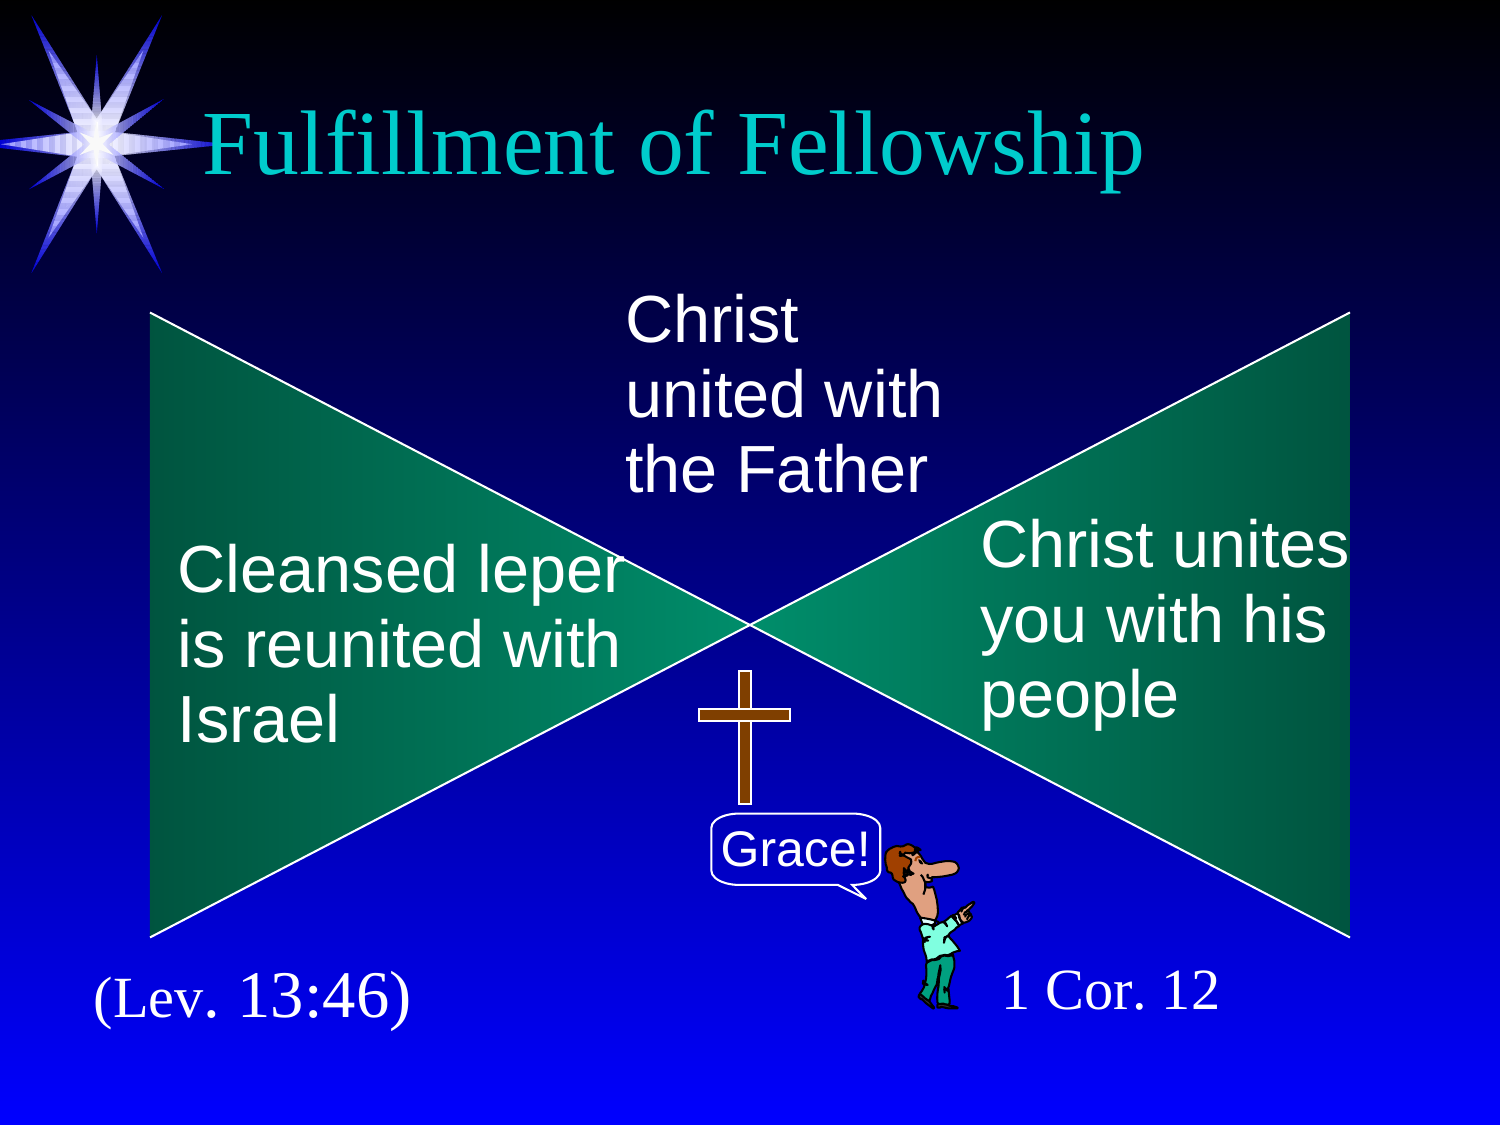

# Fulfillment of Fellowship
Christ united with the Father
Christ unites you with his people
Cleansed leper is reunited with Israel
Grace!
(Lev. 13:46)
1 Cor. 12